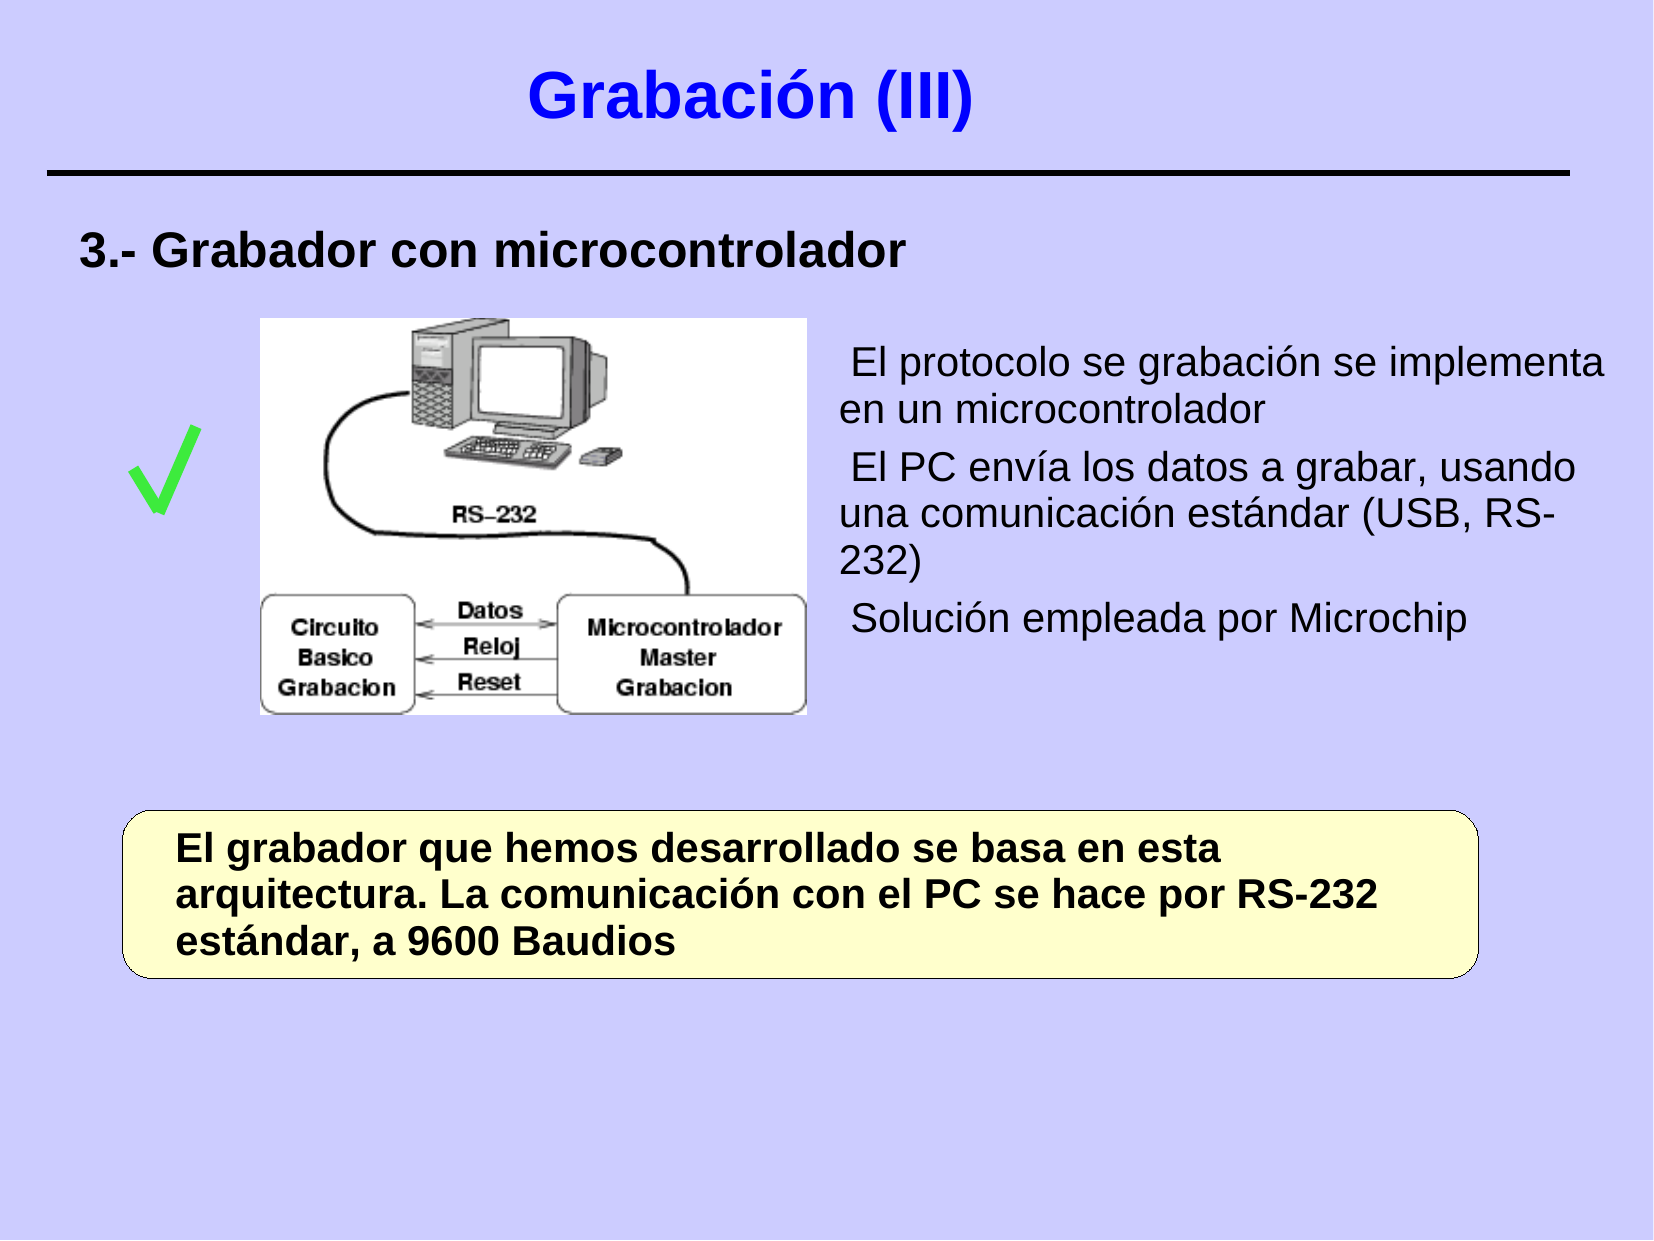

# Grabación (III)
 3.- Grabador con microcontrolador
 El protocolo se grabación se implementa en un microcontrolador
 El PC envía los datos a grabar, usando una comunicación estándar (USB, RS-232)
 Solución empleada por Microchip
El grabador que hemos desarrollado se basa en esta arquitectura. La comunicación con el PC se hace por RS-232 estándar, a 9600 Baudios